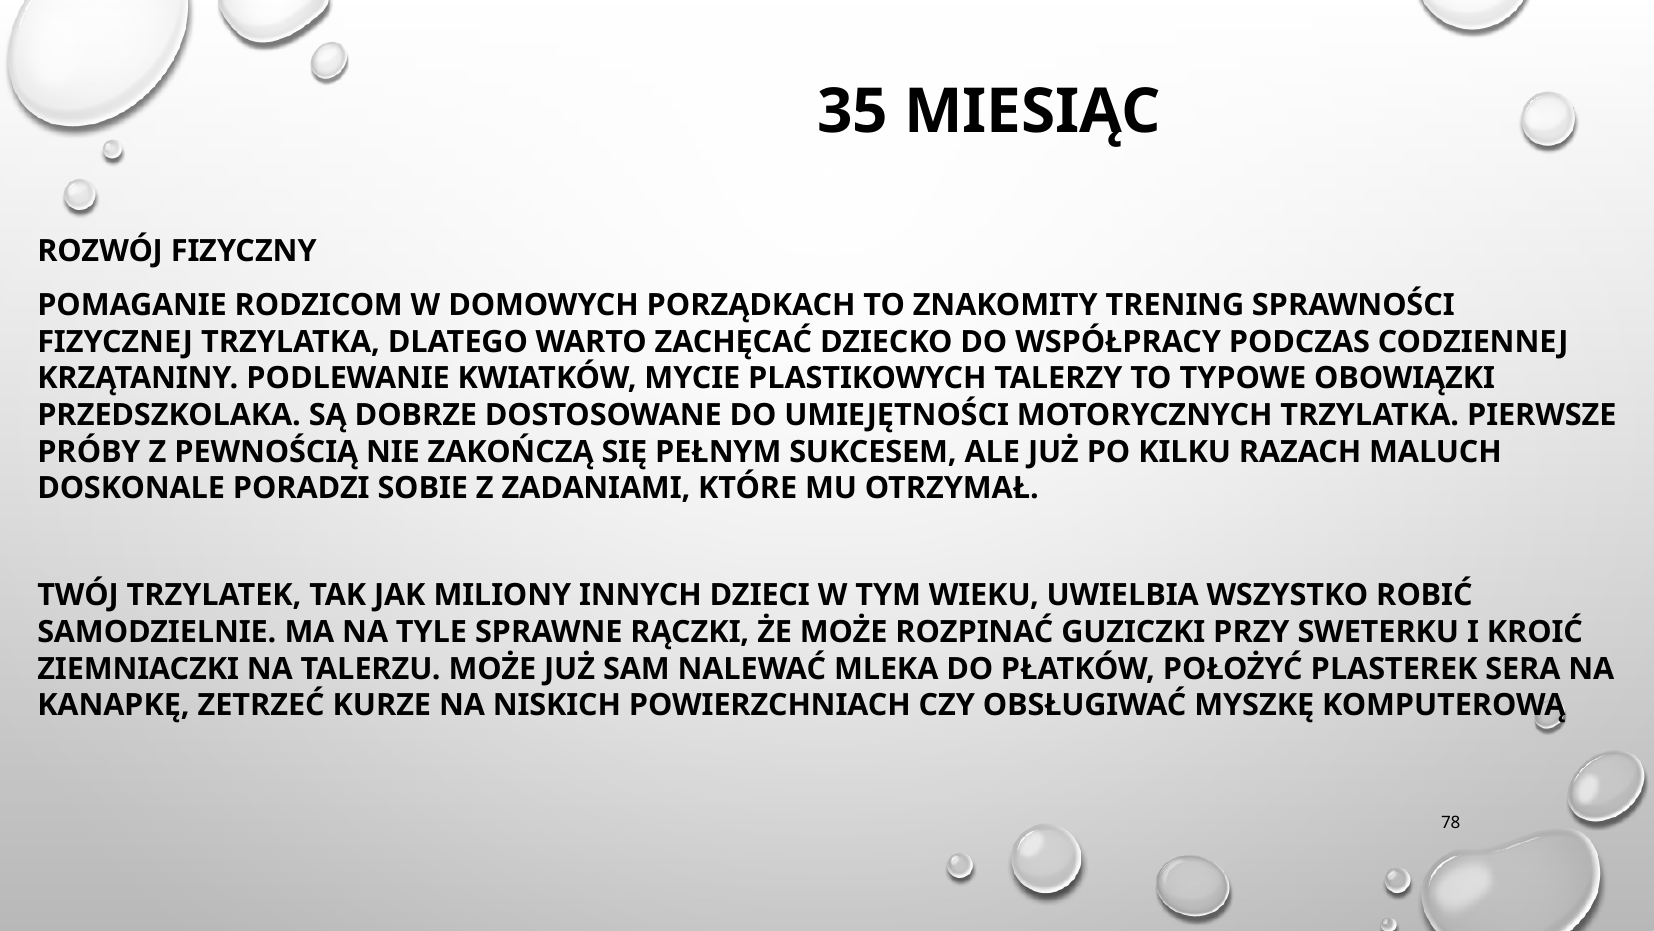

# 35 miesiąc
Rozwój fizyczny
Pomaganie rodzicom w domowych porządkach to znakomity trening sprawności fizycznej trzylatka, dlatego warto zachęcać dziecko do współpracy podczas codziennej krzątaniny. Podlewanie kwiatków, mycie plastikowych talerzy to typowe obowiązki przedszkolaka. Są dobrze dostosowane do umiejętności motorycznych trzylatka. Pierwsze próby z pewnością nie zakończą się pełnym sukcesem, ale już po kilku razach maluch doskonale poradzi sobie z zadaniami, które mu otrzymał.
Twój trzylatek, tak jak miliony innych dzieci w tym wieku, uwielbia wszystko robić samodzielnie. Ma na tyle sprawne rączki, że może rozpinać guziczki przy sweterku i kroić ziemniaczki na talerzu. Może już sam nalewać mleka do płatków, położyć plasterek sera na kanapkę, zetrzeć kurze na niskich powierzchniach czy obsługiwać myszkę komputerową